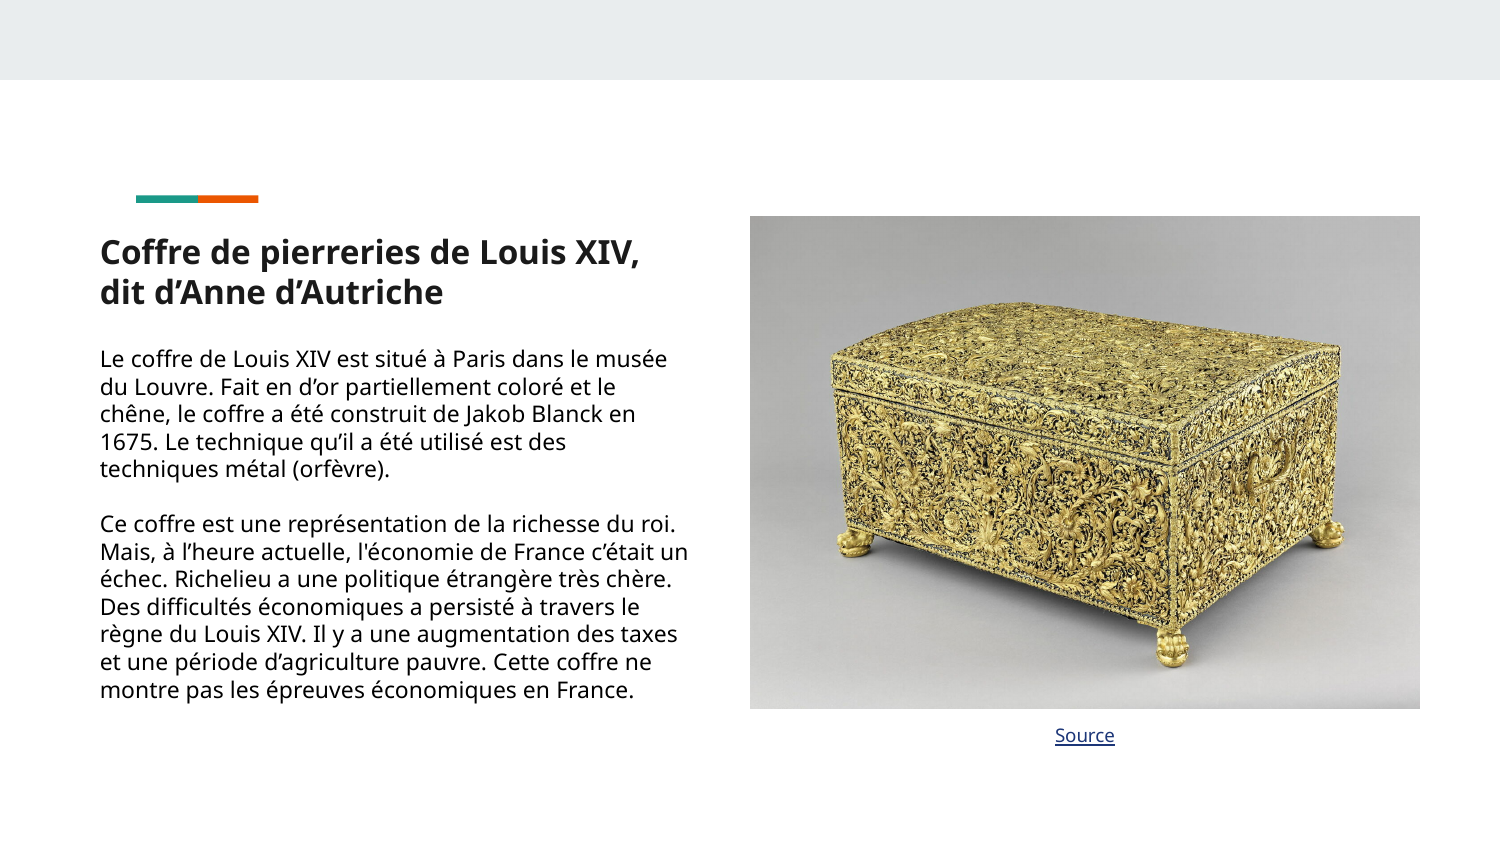

# Coffre de pierreries de Louis XIV, dit d’Anne d’Autriche
Le coffre de Louis XIV est situé à Paris dans le musée du Louvre. Fait en d’or partiellement coloré et le chêne, le coffre a été construit de Jakob Blanck en 1675. Le technique qu’il a été utilisé est des techniques métal (orfèvre).
Ce coffre est une représentation de la richesse du roi. Mais, à l’heure actuelle, l'économie de France c’était un échec. Richelieu a une politique étrangère très chère. Des difficultés économiques a persisté à travers le règne du Louis XIV. Il y a une augmentation des taxes et une période d’agriculture pauvre. Cette coffre ne montre pas les épreuves économiques en France.
Source